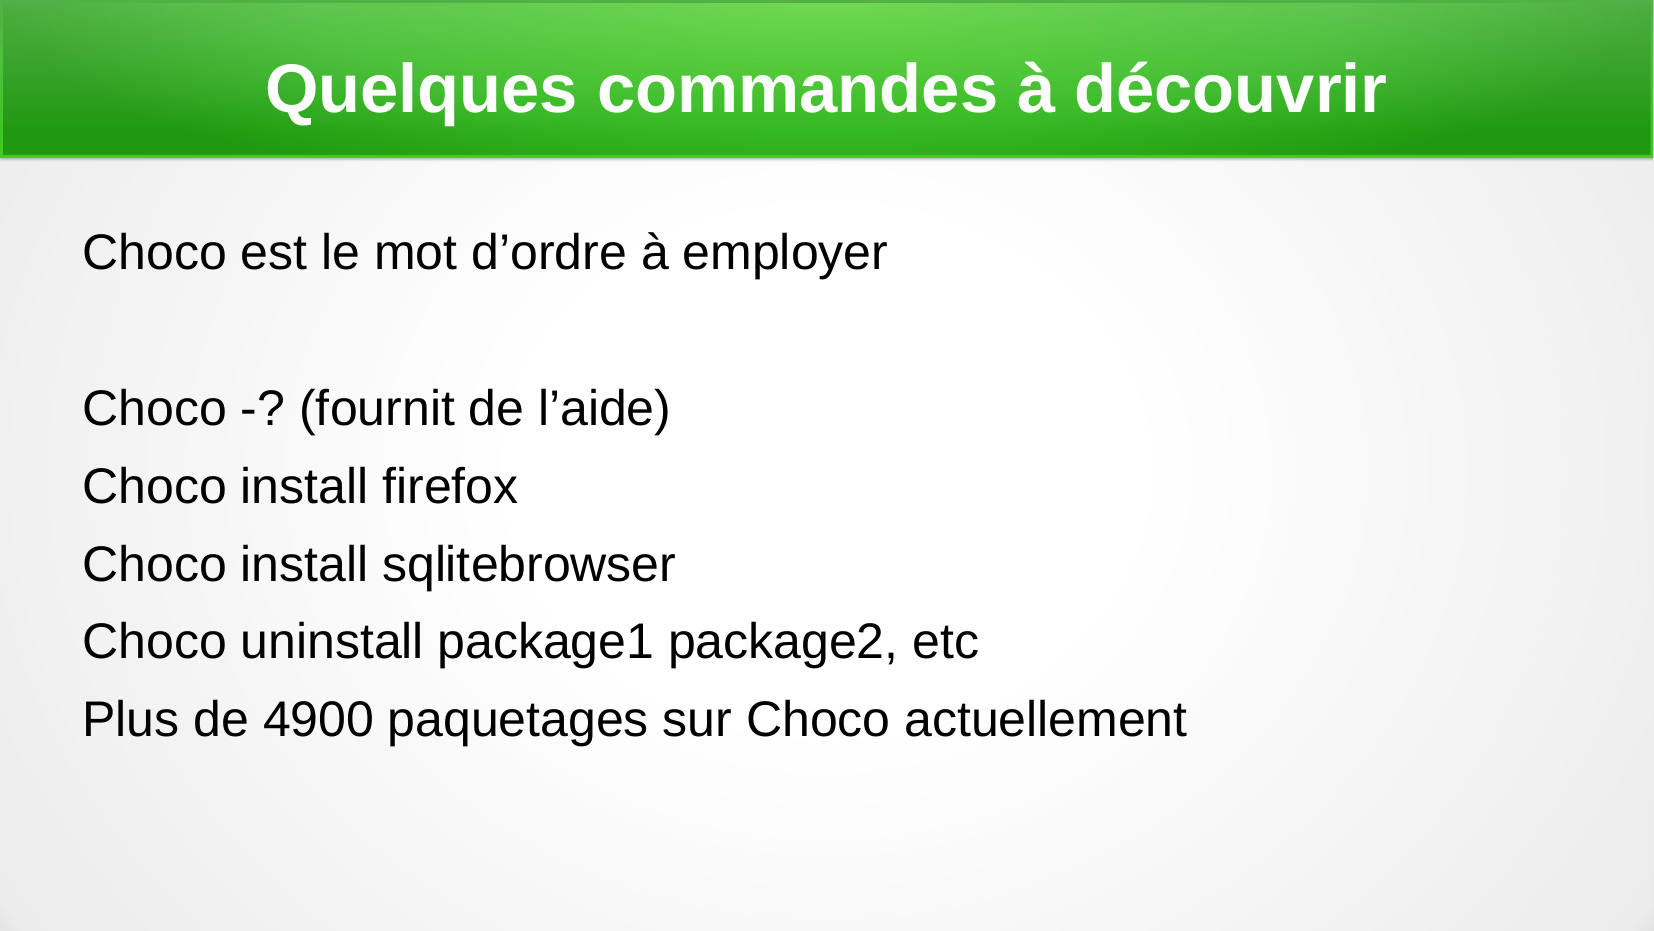

# Quelques commandes à découvrir
Choco est le mot d’ordre à employer
Choco -? (fournit de l’aide)
Choco install firefox
Choco install sqlitebrowser
Choco uninstall package1 package2, etc
Plus de 4900 paquetages sur Choco actuellement